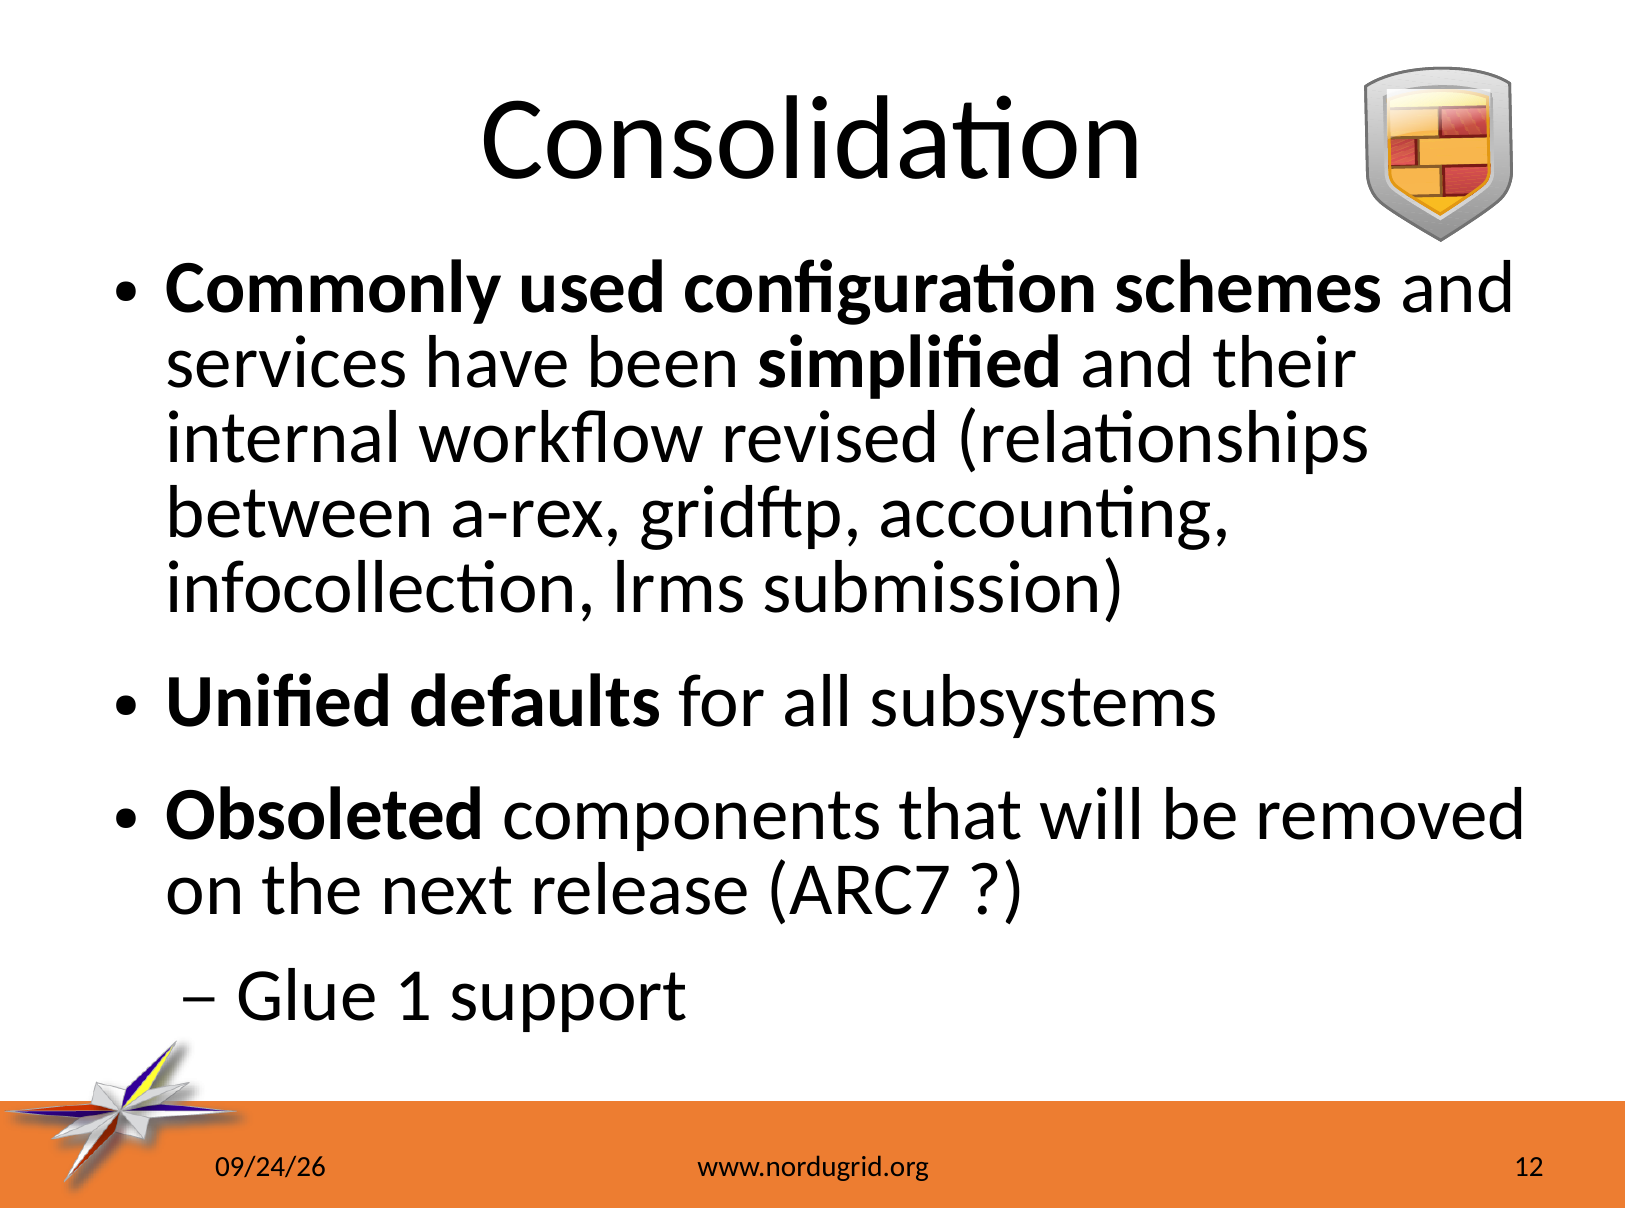

# Consolidation
Commonly used configuration schemes and services have been simplified and their internal workflow revised (relationships between a-rex, gridftp, accounting, infocollection, lrms submission)
Unified defaults for all subsystems
Obsoleted components that will be removed on the next release (ARC7 ?)
Glue 1 support
www.nordugrid.org
12